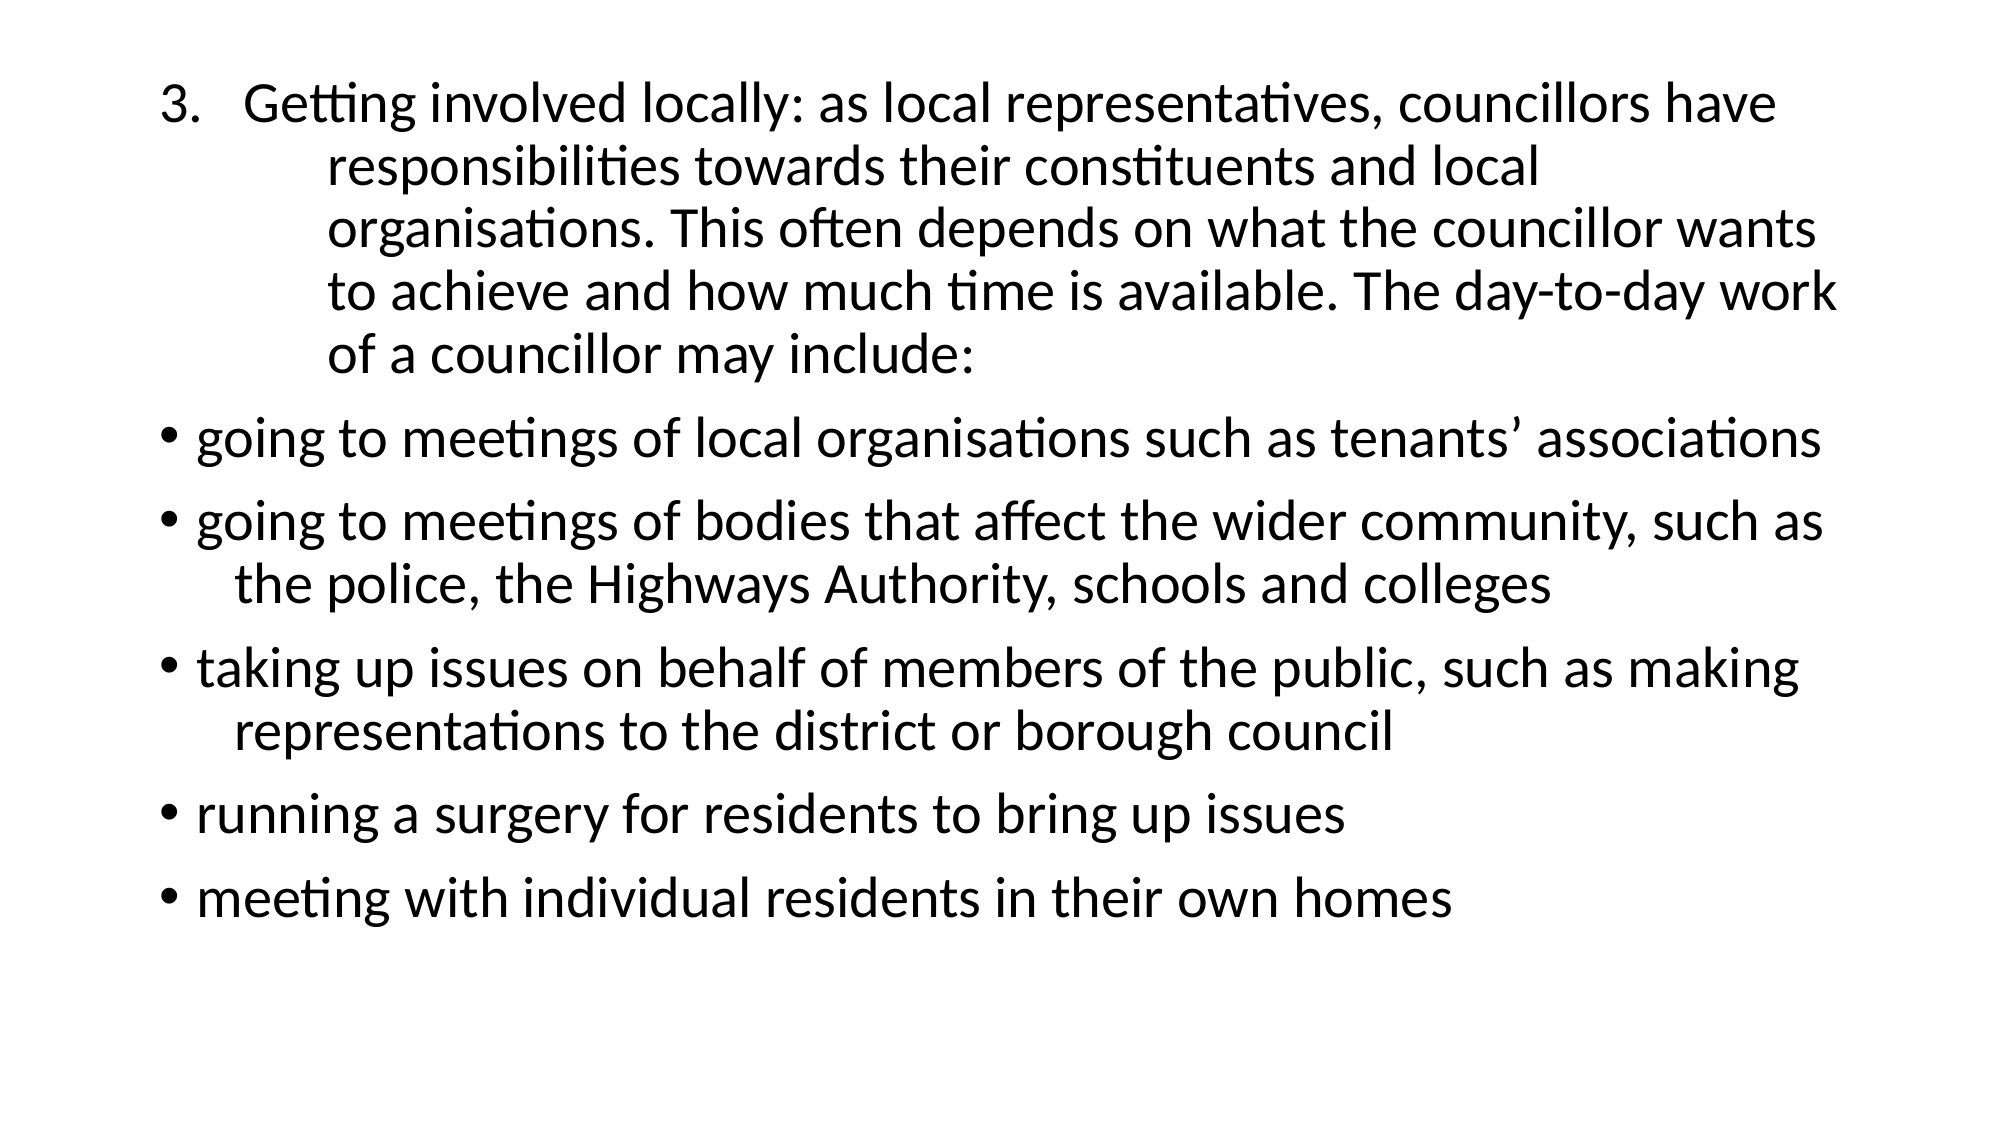

# Getting involved locally: as local representatives, councillors have responsibilities towards their constituents and local organisations. This often depends on what the councillor wants to achieve and how much time is available. The day-to-day work of a councillor may include:
going to meetings of local organisations such as tenants’ associations
going to meetings of bodies that affect the wider community, such as the police, the Highways Authority, schools and colleges
taking up issues on behalf of members of the public, such as making representations to the district or borough council
running a surgery for residents to bring up issues
meeting with individual residents in their own homes